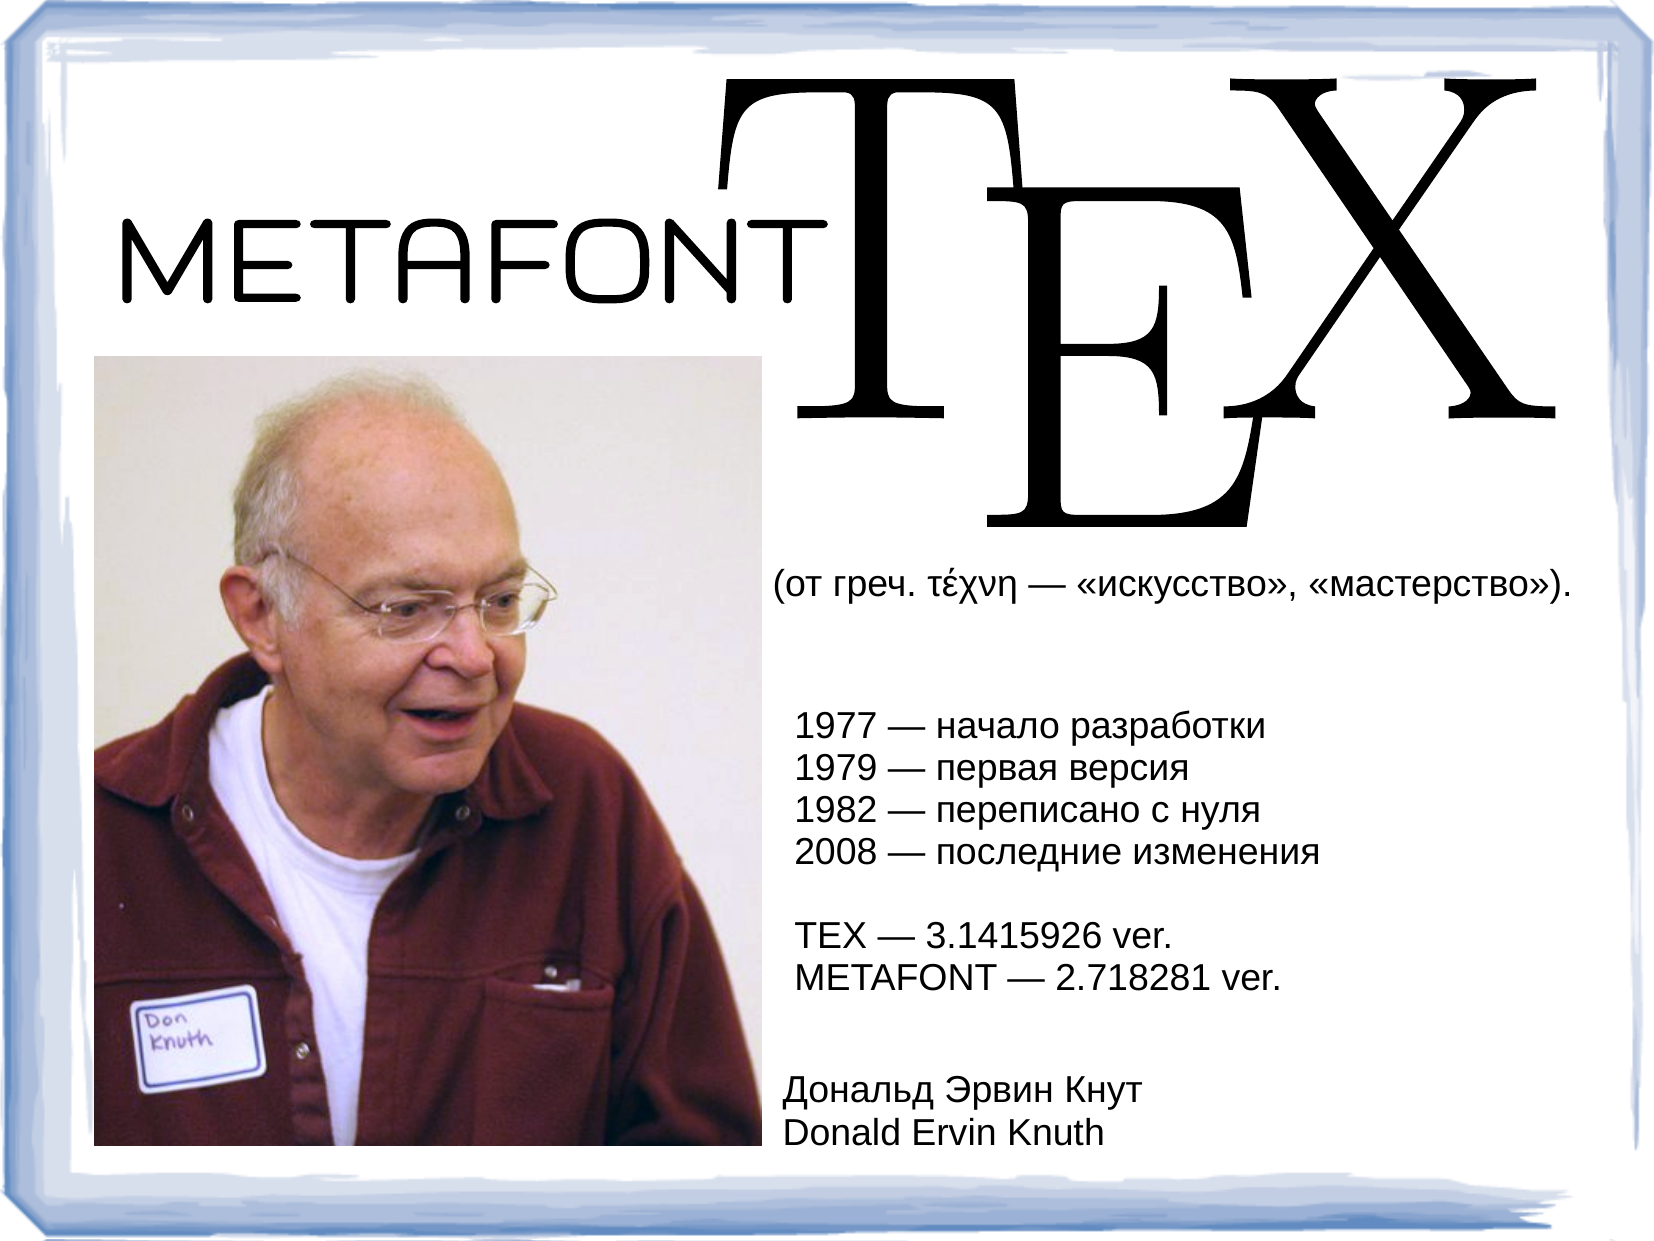

(от греч. τέχνη — «искусство», «мастерство»).
1977 — начало разработки
1979 — первая версия
1982 — переписано с нуля
2008 — последние изменения
ΤΕΧ — 3.1415926 ver.
METAFONT — 2.718281 ver.
Дональд Эрвин Кнут
Donald Ervin Knuth